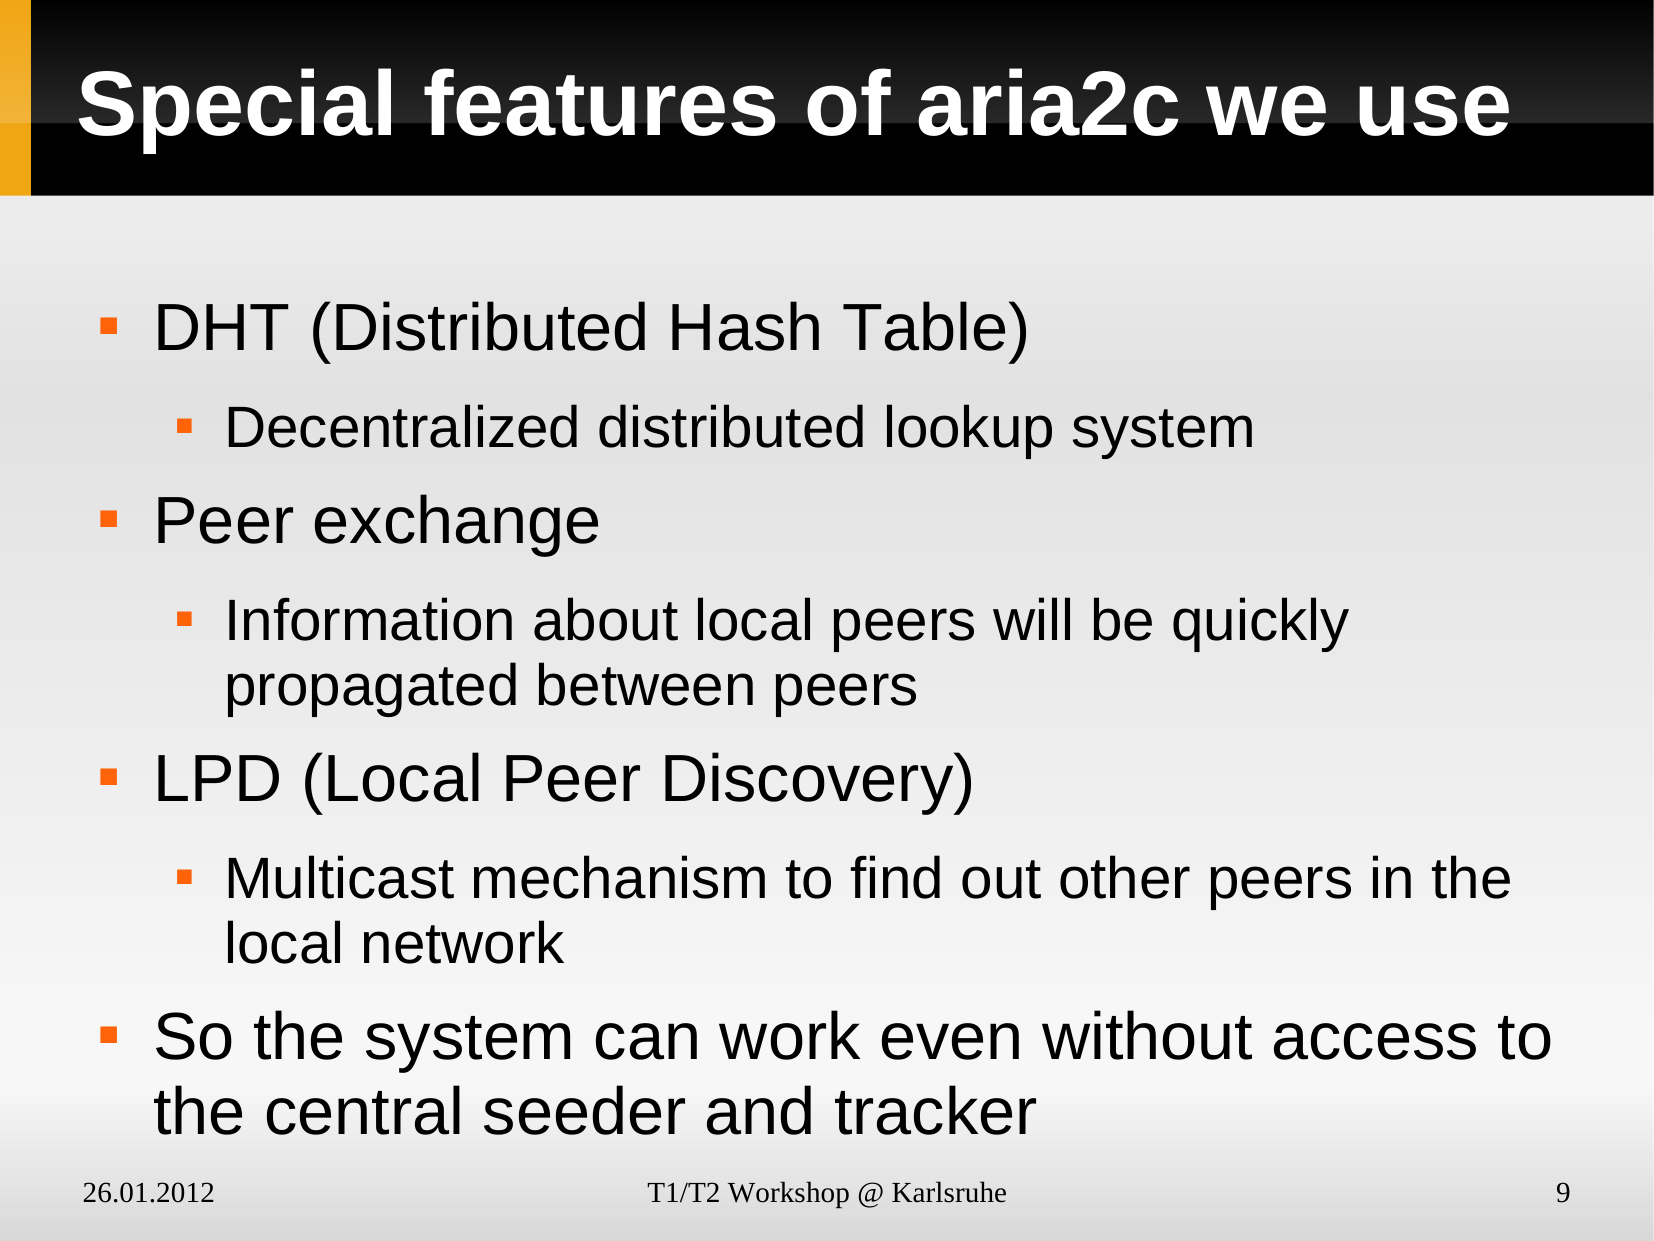

# Special features of aria2c we use
DHT (Distributed Hash Table)
Decentralized distributed lookup system
Peer exchange
Information about local peers will be quickly propagated between peers
LPD (Local Peer Discovery)
Multicast mechanism to find out other peers in the local network
So the system can work even without access to the central seeder and tracker
26.01.2012
T1/T2 Workshop @ Karlsruhe
9